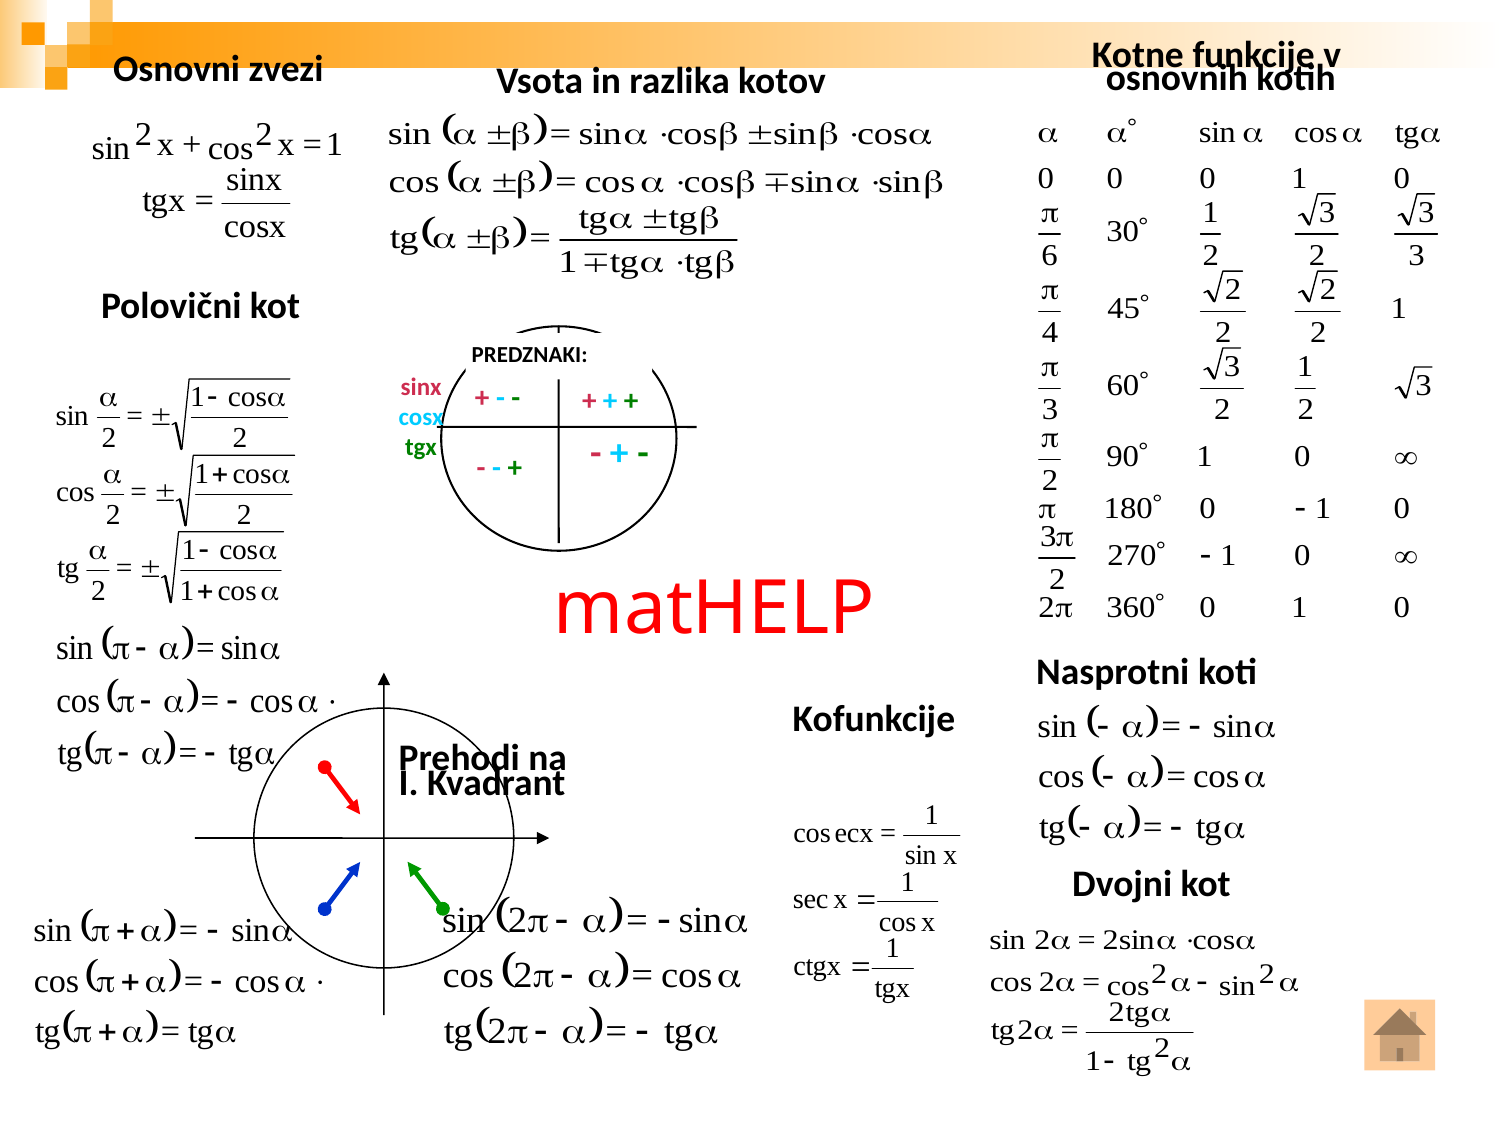

Kotne funkcije v
 osnovnih kotih
Osnovni zvezi
Vsota in razlika kotov
Polovični kot
sinx
cosx
tgx
+ - -
+ + +
- + -
 - - +
PREDZNAKI:
matHELP
Nasprotni koti
Prehodi na
I. Kvadrant
Kofunkcije
Dvojni kot